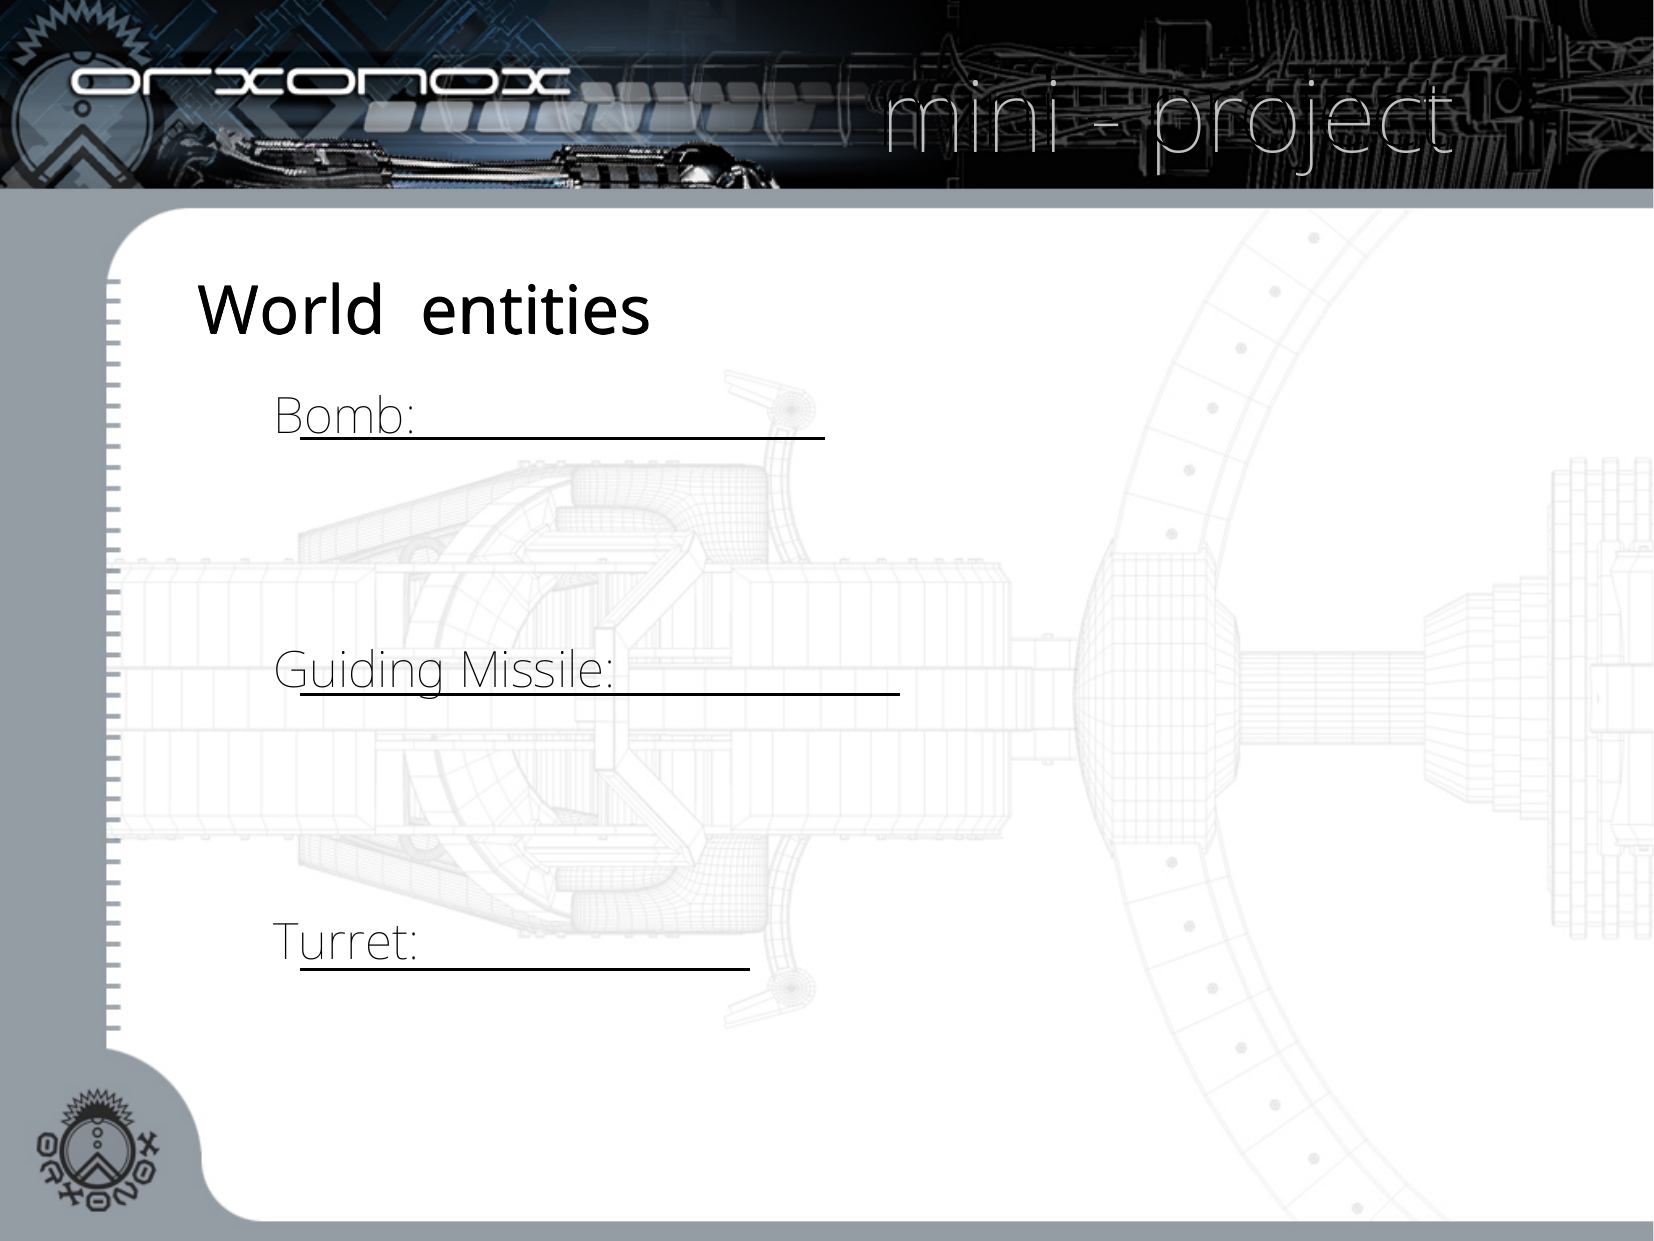

mini - project
World entities
Bomb:
Guiding Missile:
Turret: